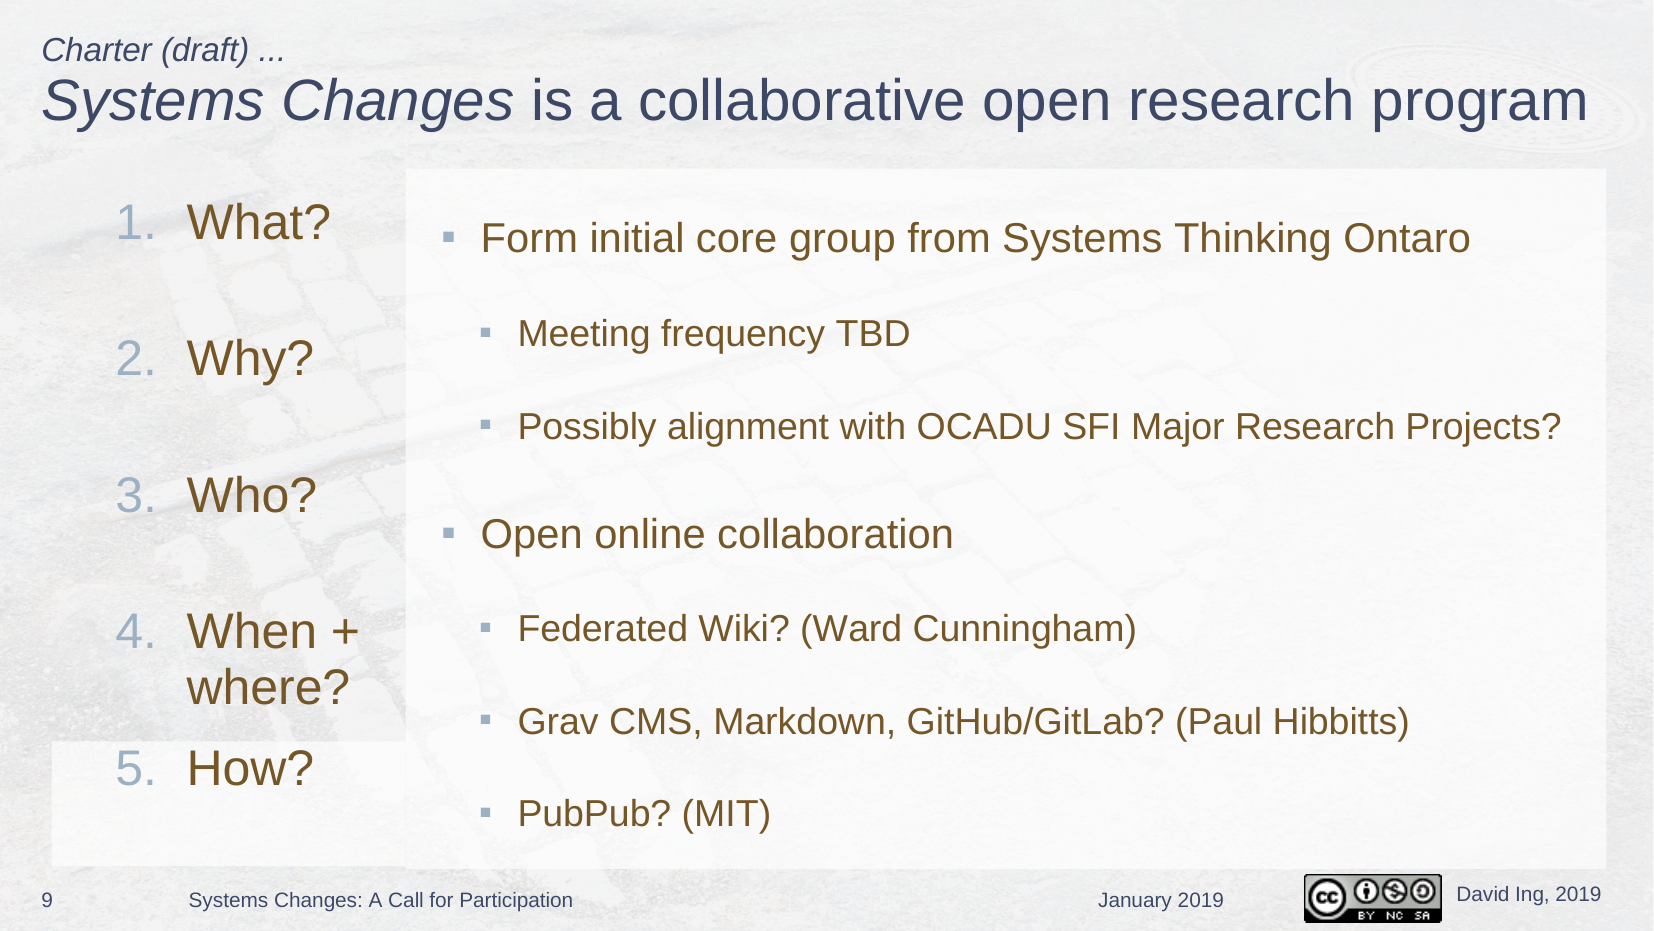

# Charter (draft) ... Systems Changes is a collaborative open research program
Form initial core group from Systems Thinking Ontaro
Meeting frequency TBD
Possibly alignment with OCADU SFI Major Research Projects?
Open online collaboration
Federated Wiki? (Ward Cunningham)
Grav CMS, Markdown, GitHub/GitLab? (Paul Hibbitts)
PubPub? (MIT)
| 1. | What? |
| --- | --- |
| 2. | Why? |
| 3. | Who? |
| 4. | When + where? |
| 5. | How? |
Systems Changes: A Call for Participation
January 2019